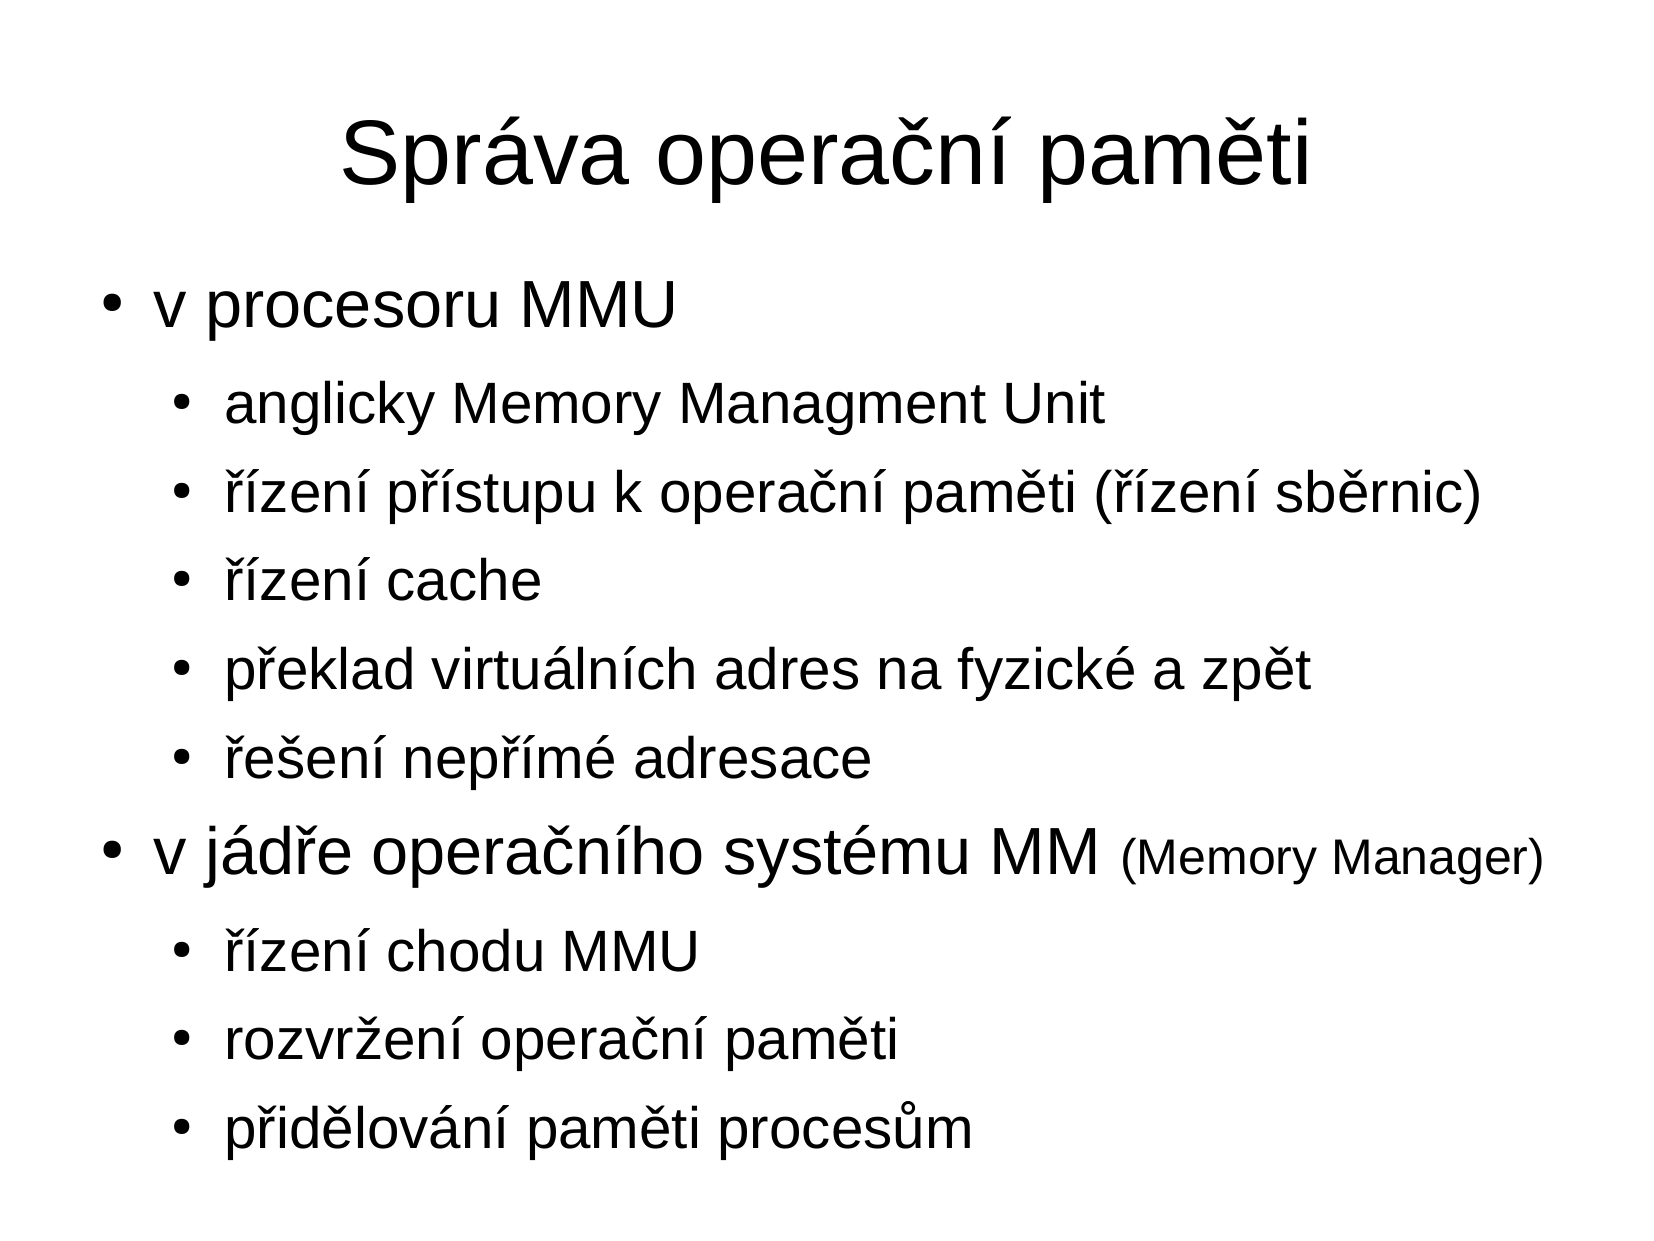

# Správa operační paměti
v procesoru MMU
anglicky Memory Managment Unit
řízení přístupu k operační paměti (řízení sběrnic)
řízení cache
překlad virtuálních adres na fyzické a zpět
řešení nepřímé adresace
v jádře operačního systému MM (Memory Manager)
řízení chodu MMU
rozvržení operační paměti
přidělování paměti procesům